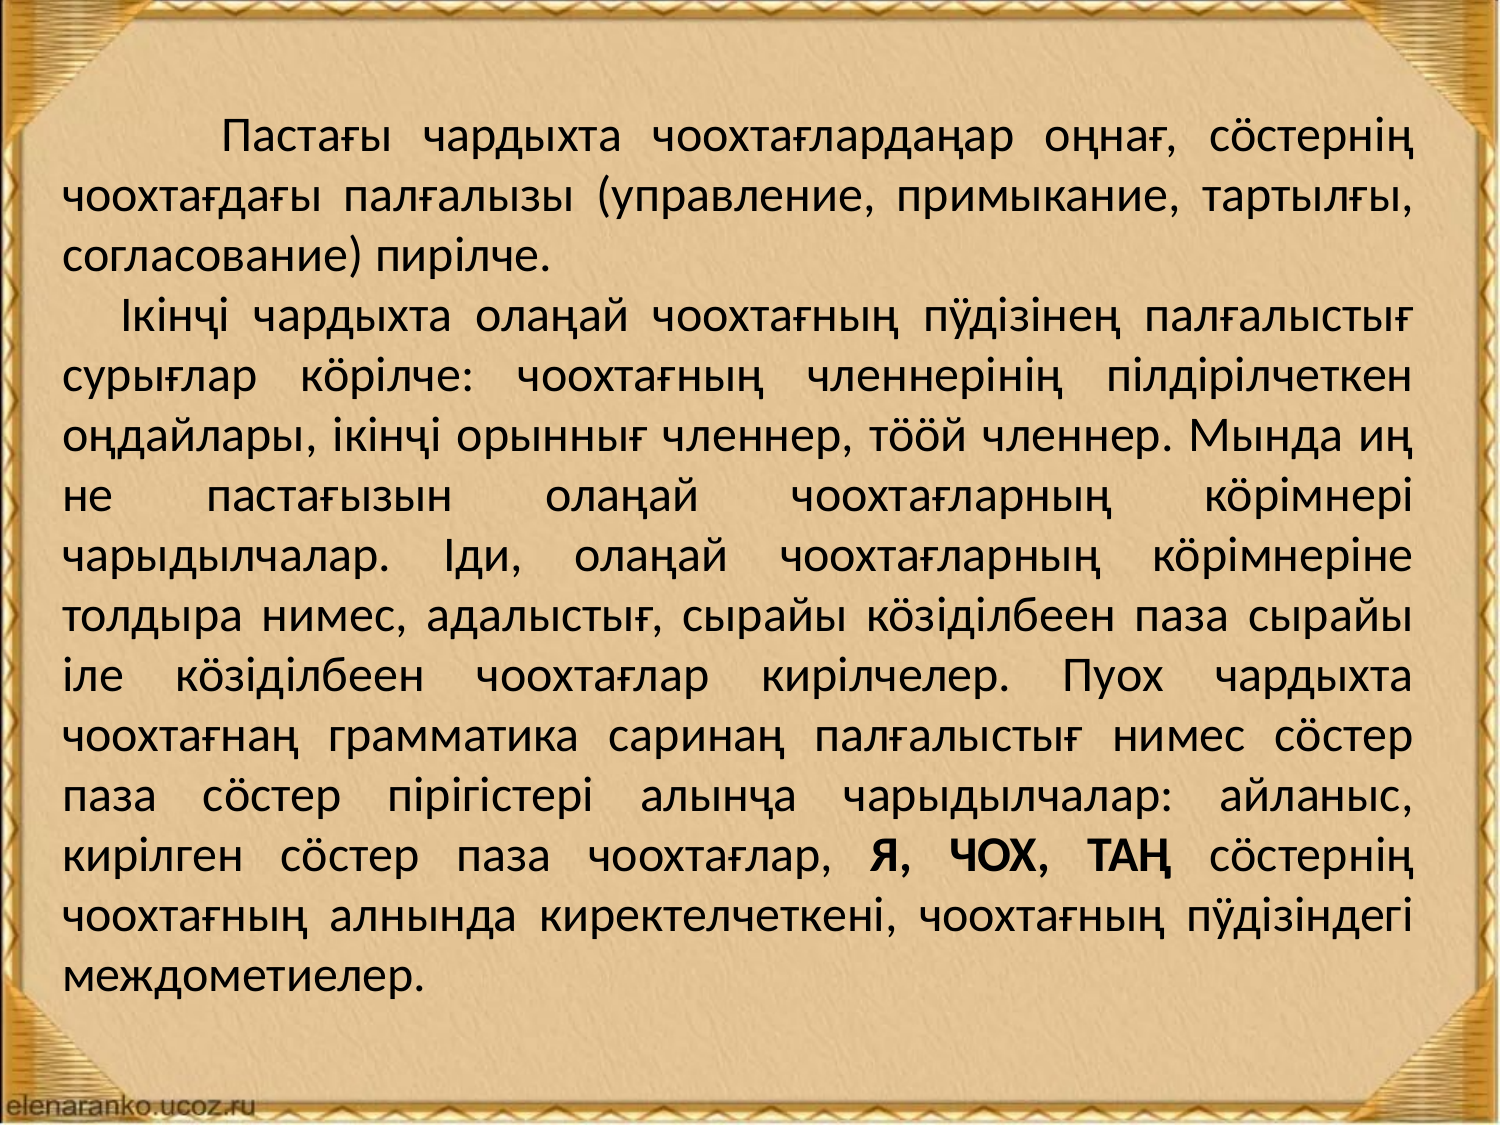

Пастағы чардыхта чоохтағлардаңар оңнағ, сӧстернің чоохтағдағы палғалызы (управление, примыкание, тартылғы, согласование) пирілче.
Ікінҷі чардыхта олаңай чоохтағның пӱдізінең палғалыстығ сурығлар кӧрілче: чоохтағның членнерінің пілдірілчеткен оңдайлары, ікінҷі орыннығ членнер, тӧӧй членнер. Мында иң не пастағызын олаңай чоохтағларның кӧрімнері чарыдылчалар. Іди, олаңай чоохтағларның кӧрімнеріне толдыра нимес, адалыстығ, сырайы кӧзіділбеен паза сырайы іле кӧзіділбеен чоохтағлар кирілчелер. Пуох чардыхта чоохтағнаң грамматика саринаң палғалыстығ нимес сӧстер паза сӧстер пірігістері алынҷа чарыдылчалар: айланыс, кирілген сӧстер паза чоохтағлар, Я, ЧОХ, ТАҢ сӧстернің чоохтағның алнында киректелчеткені, чоохтағның пӱдізіндегі междометиелер.